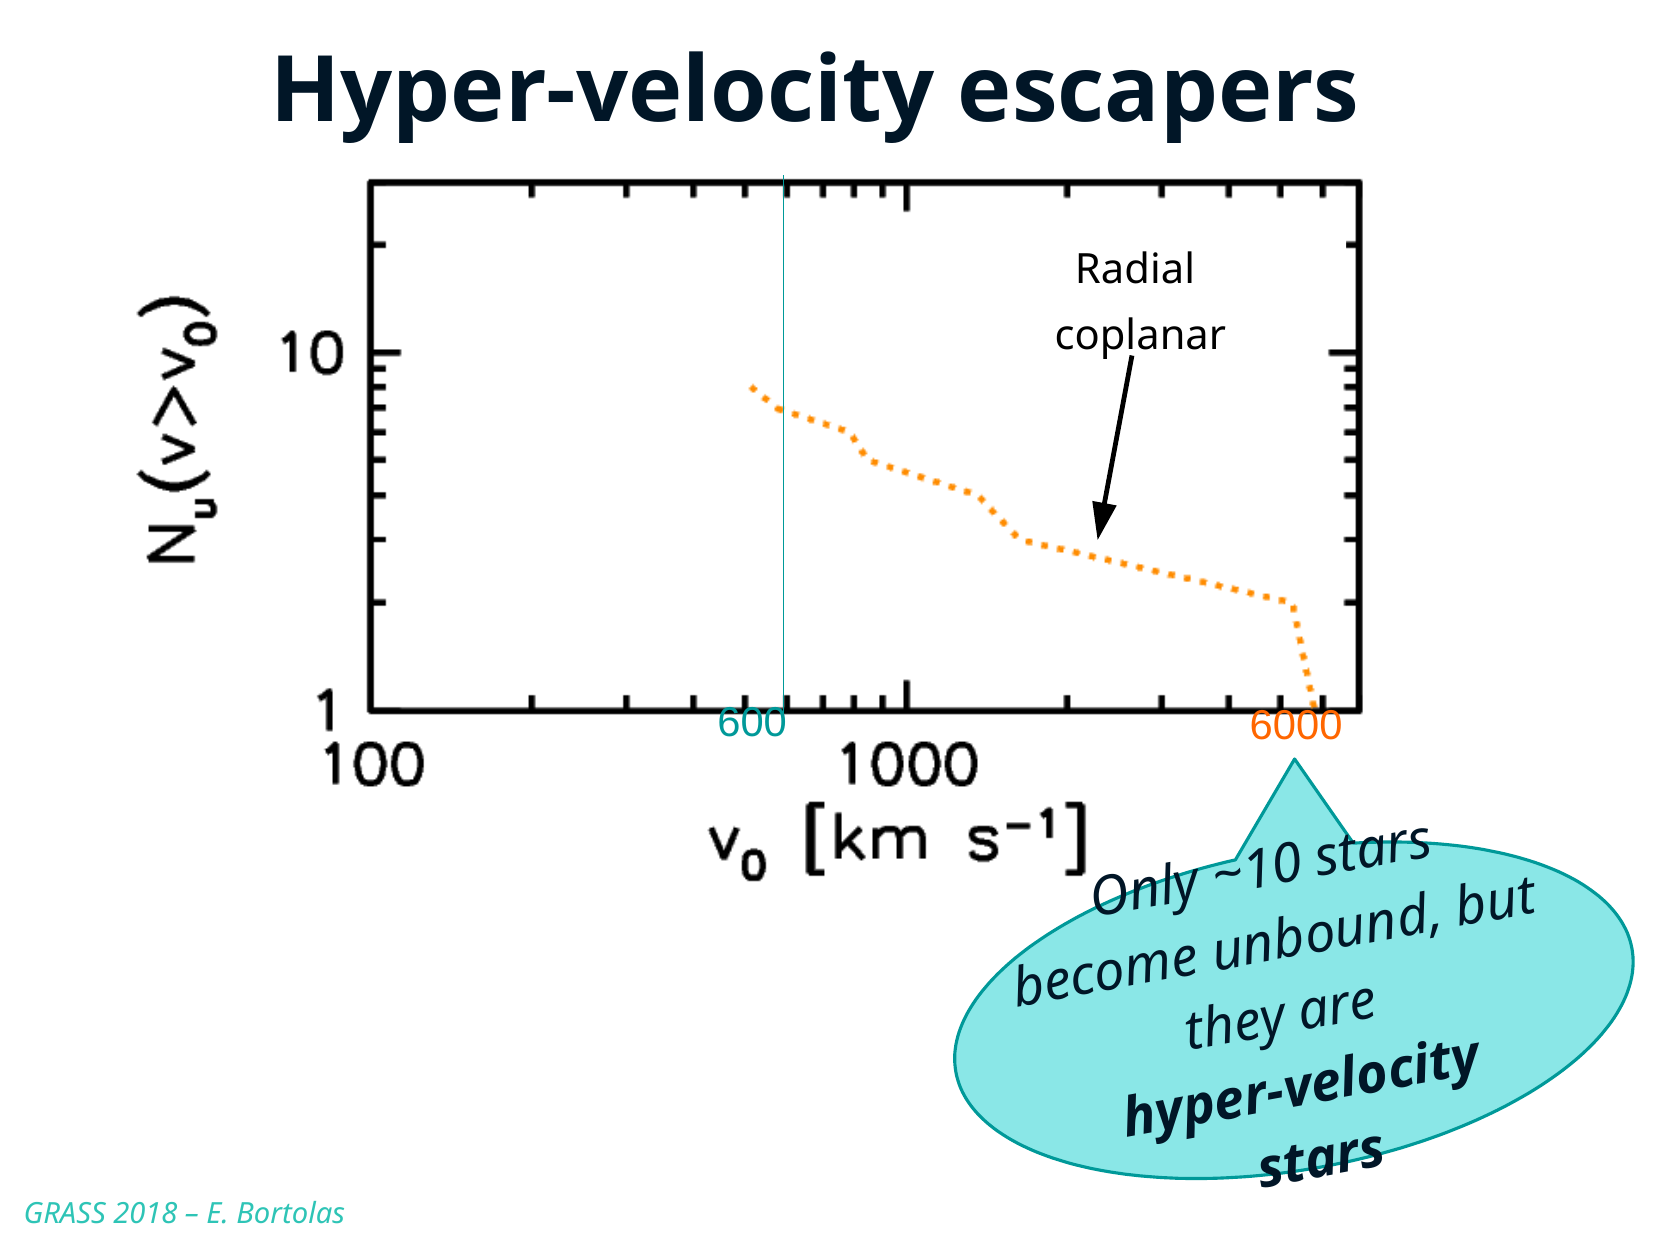

Hyper-velocity escapers
Radial
coplanar
600
6000
Only ~10 stars
become unbound, but
they are
hyper-velocity
stars
GRASS 2018 – E. Bortolas